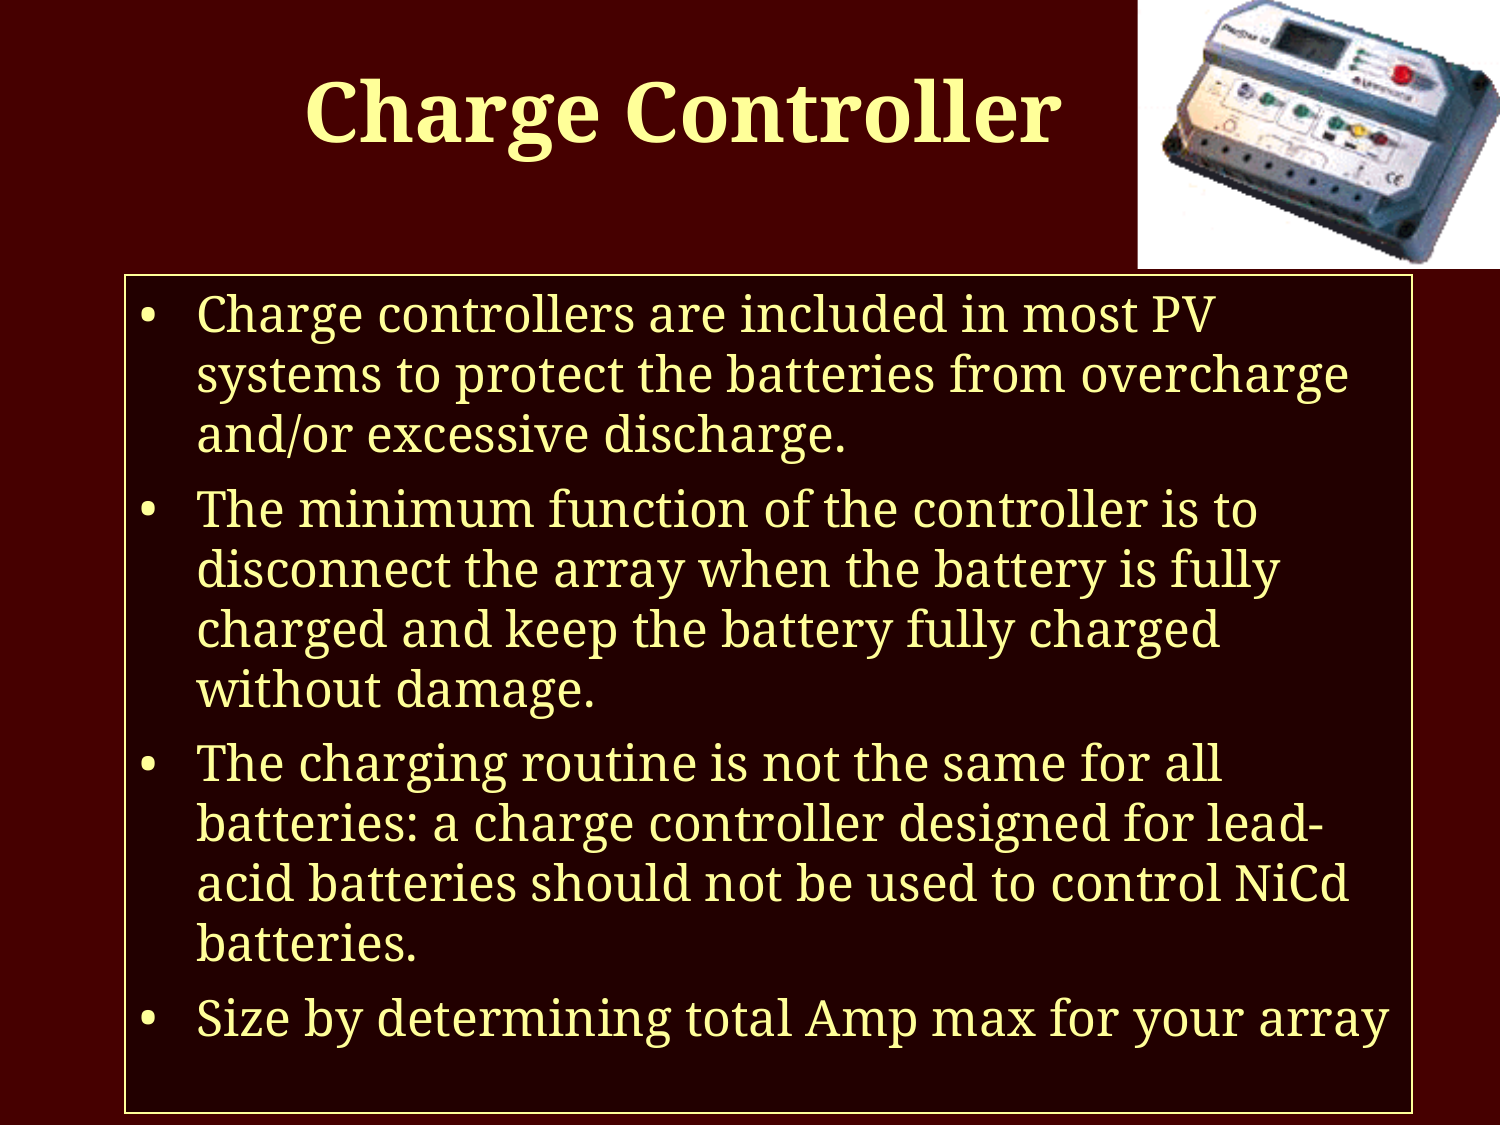

# Charge Controller
Charge controllers are included in most PV systems to protect the batteries from overcharge and/or excessive discharge.
The minimum function of the controller is to disconnect the array when the battery is fully charged and keep the battery fully charged without damage.
The charging routine is not the same for all batteries: a charge controller designed for lead-acid batteries should not be used to control NiCd batteries.
Size by determining total Amp max for your array
Engineering Photovoltaic Systems
36